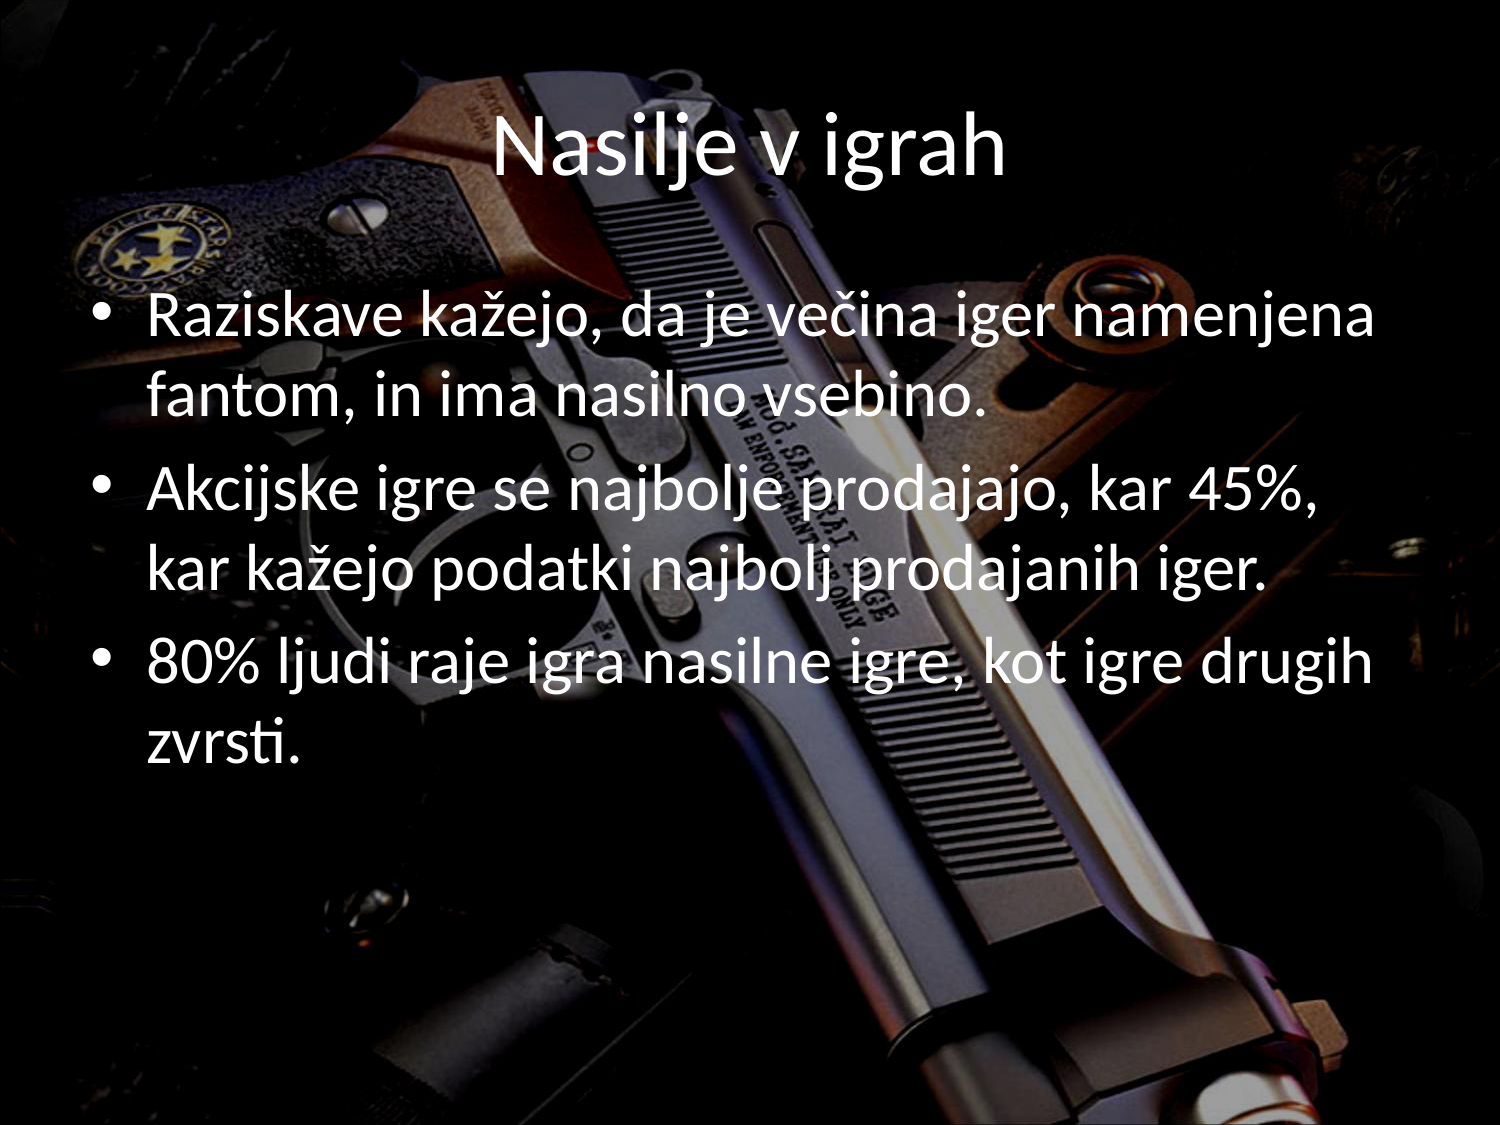

# Nasilje v igrah
Raziskave kažejo, da je večina iger namenjena fantom, in ima nasilno vsebino.
Akcijske igre se najbolje prodajajo, kar 45%, kar kažejo podatki najbolj prodajanih iger.
80% ljudi raje igra nasilne igre, kot igre drugih zvrsti.